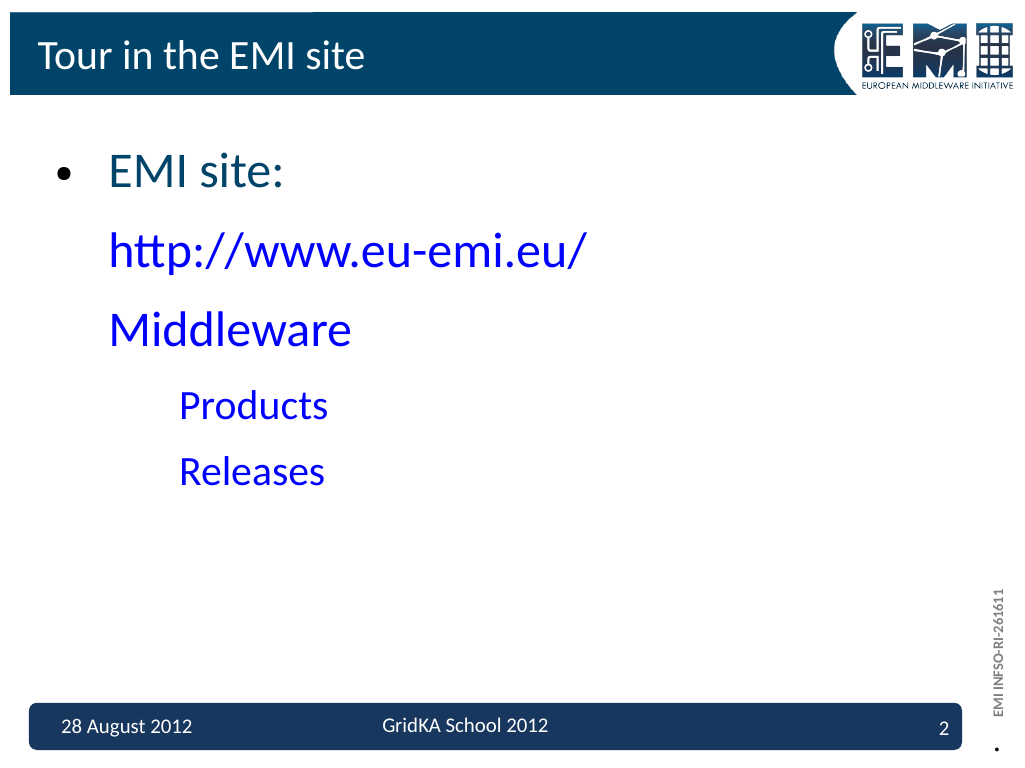

# Tour in the EMI site
EMI site:
http://www.eu-emi.eu/
Middleware
Products
Releases
GridKA School 2012
2